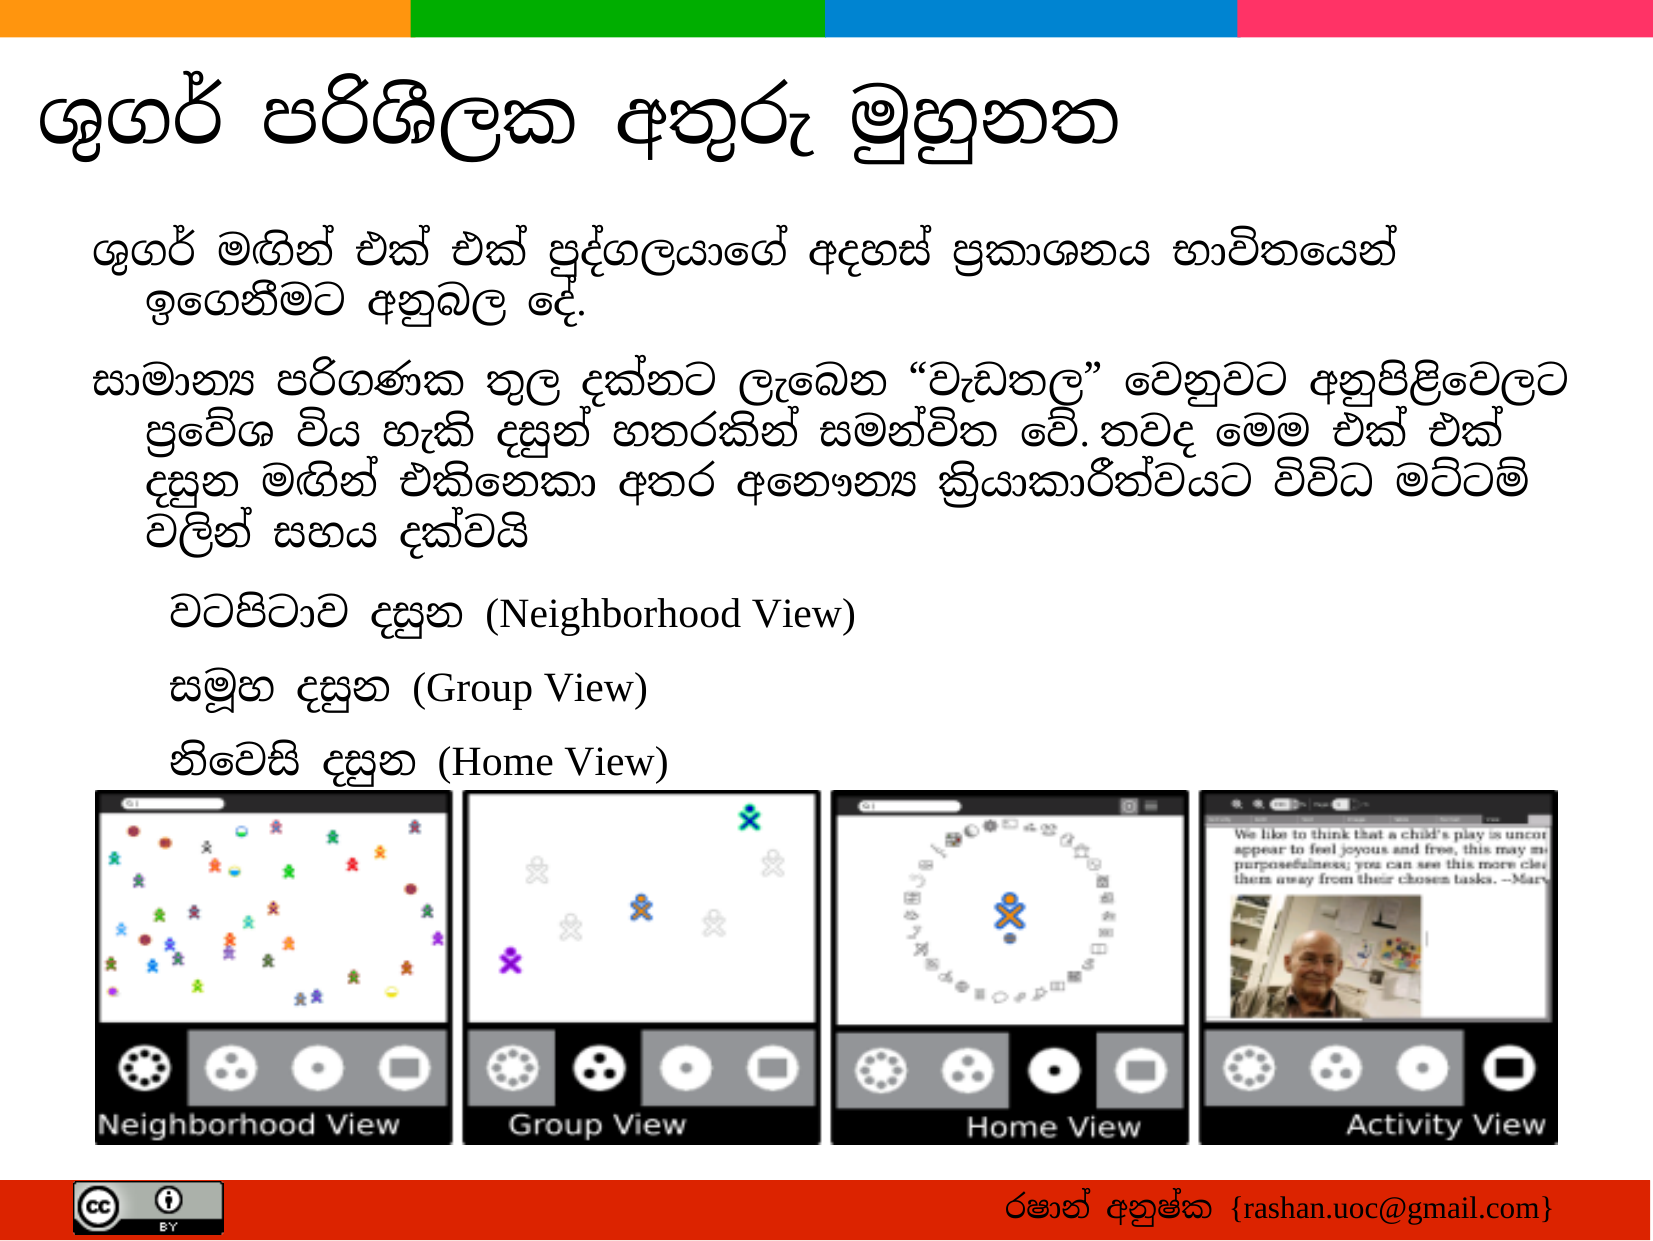

# ශුගර් පරිශීලක අතුරු මුහුනත
ශුගර් මඟින් එක් එක් පුද්ගලයාගේ අදහස් ප්‍රකාශනය භාවිතයෙන් ඉගෙනීමට අනුබල දේ.
සාමාන්‍ය පරිගණක තුල දක්නට ලැබෙන “වැඩතල” වෙනුවට අනුපිළිවෙලට ප්‍රවේශ විය හැකි දසුන් හතරකින් සමන්විත වේ. තවද මෙම එක් එක් දසුන මඟින් එකිනෙකා අතර අනෞන්‍ය ක්‍රියාකාරීත්වයට විවිධ මට්ටම් වලින් සහය දක්වයි
වටපිටාව දසුන (Neighborhood View)
සමූහ දසුන (Group View)
නිවෙසි දසුන (Home View)
ක්‍රියාකාරකම් දසුන (Activity View)